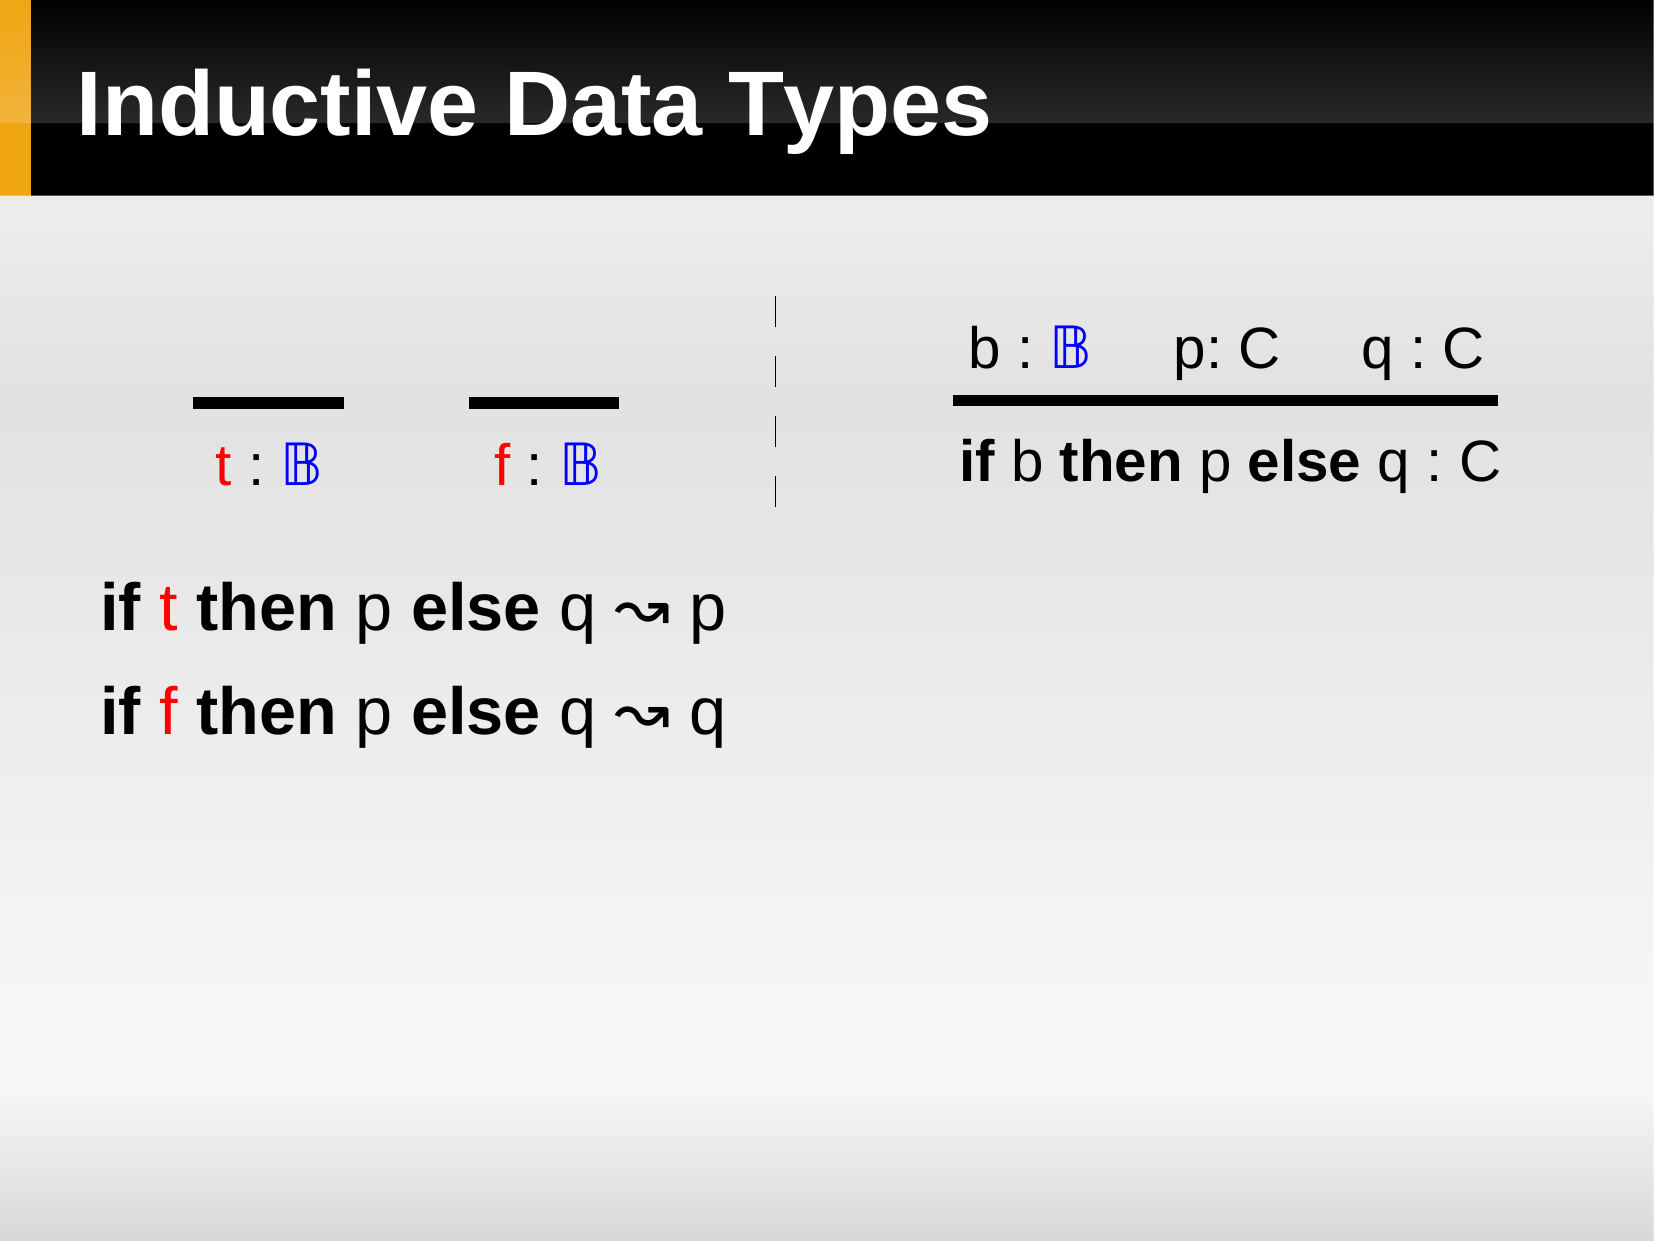

# Inductive Data Types
b : 𝔹 p: C q : C
if b then p else q : C
t : 𝔹
f : 𝔹
if t then p else q ↝ p
if f then p else q ↝ q